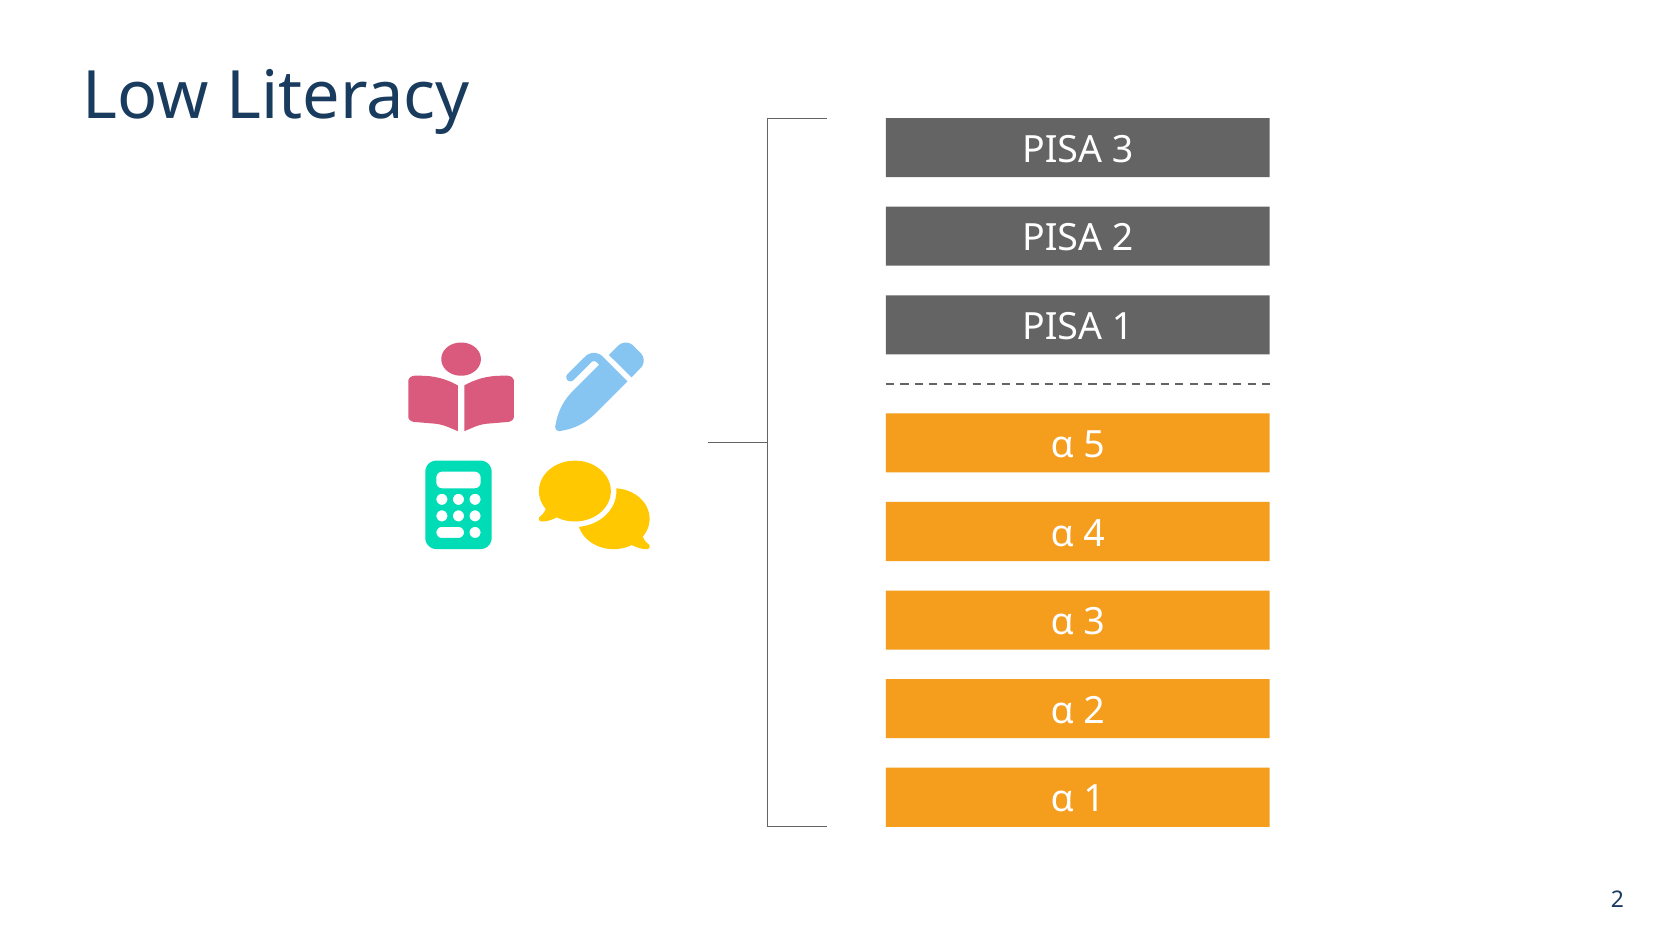

# Low Literacy
PISA 3
PISA 2
PISA 1
α 5
α 4
α 3
α 2
α 1
2